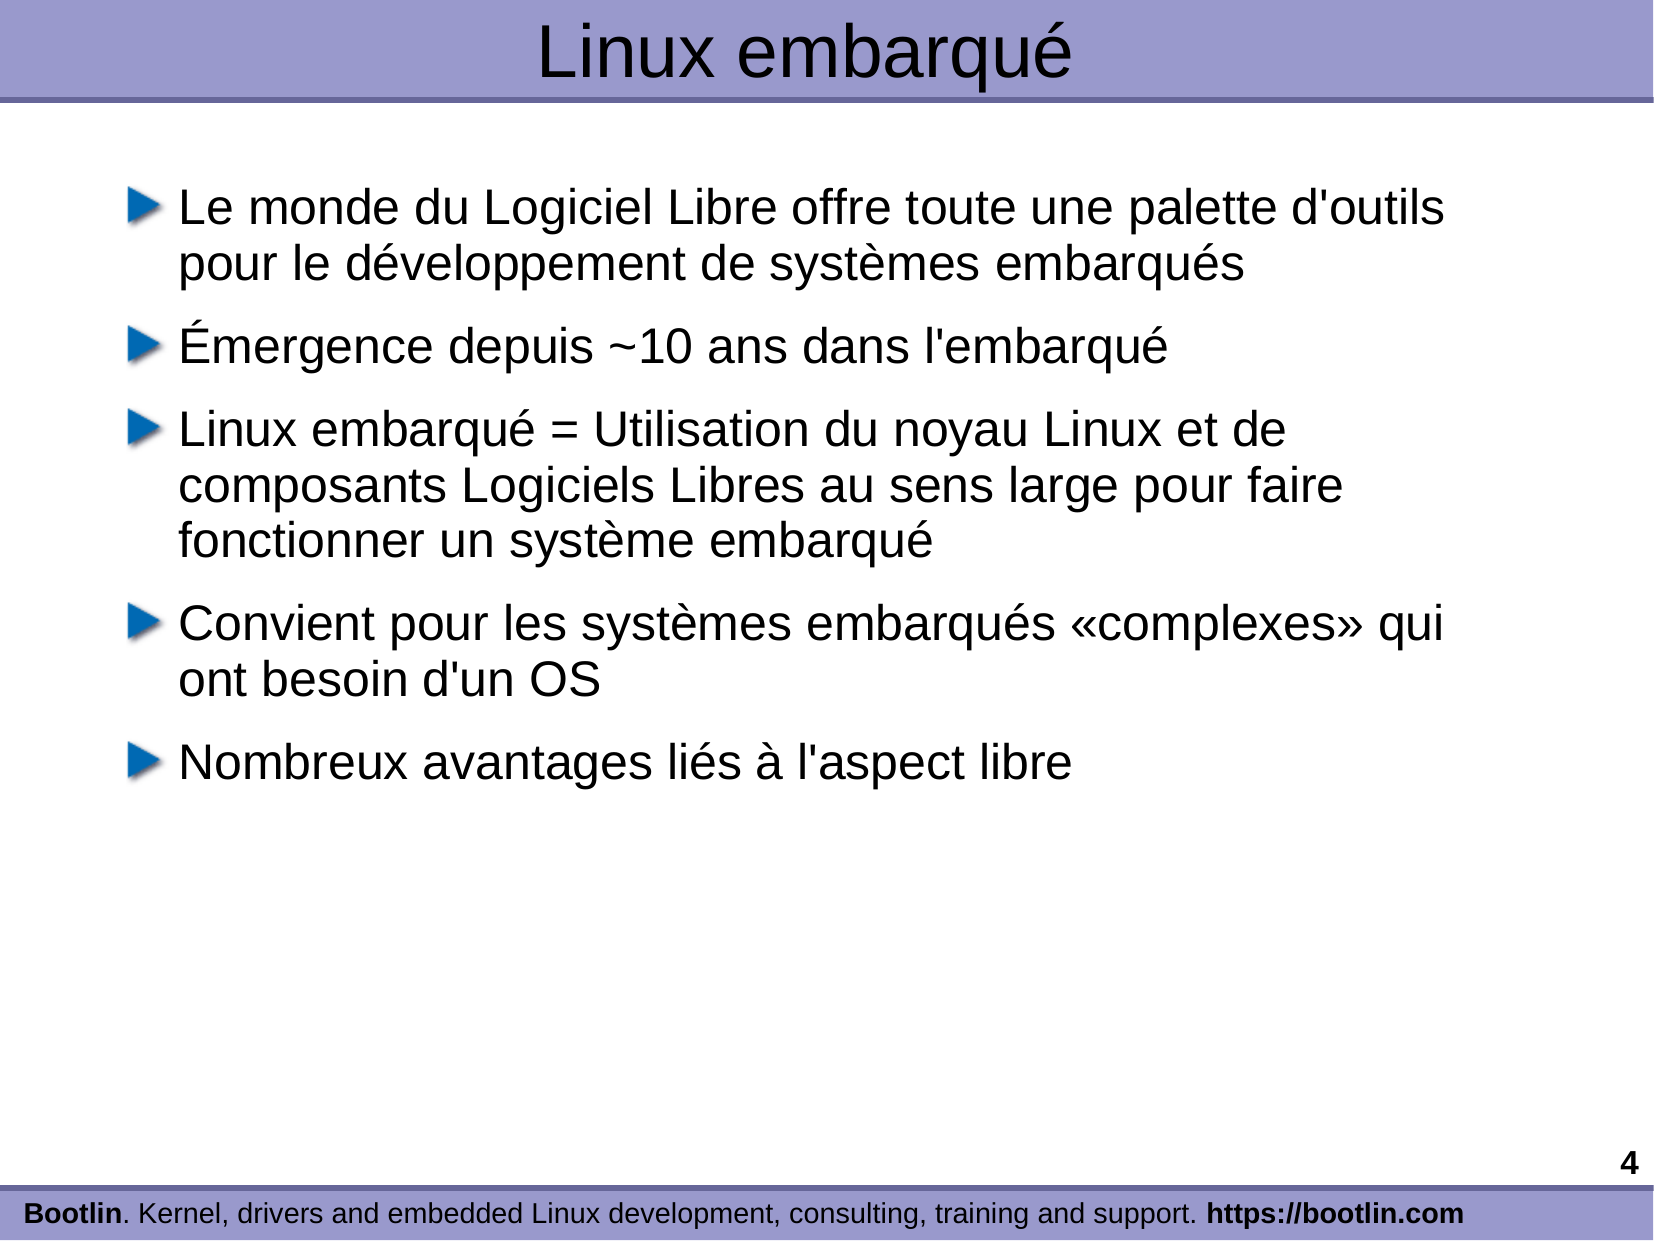

# Linux embarqué
Le monde du Logiciel Libre offre toute une palette d'outils pour le développement de systèmes embarqués
Émergence depuis ~10 ans dans l'embarqué
Linux embarqué = Utilisation du noyau Linux et de composants Logiciels Libres au sens large pour faire fonctionner un système embarqué
Convient pour les systèmes embarqués «complexes» qui ont besoin d'un OS
Nombreux avantages liés à l'aspect libre